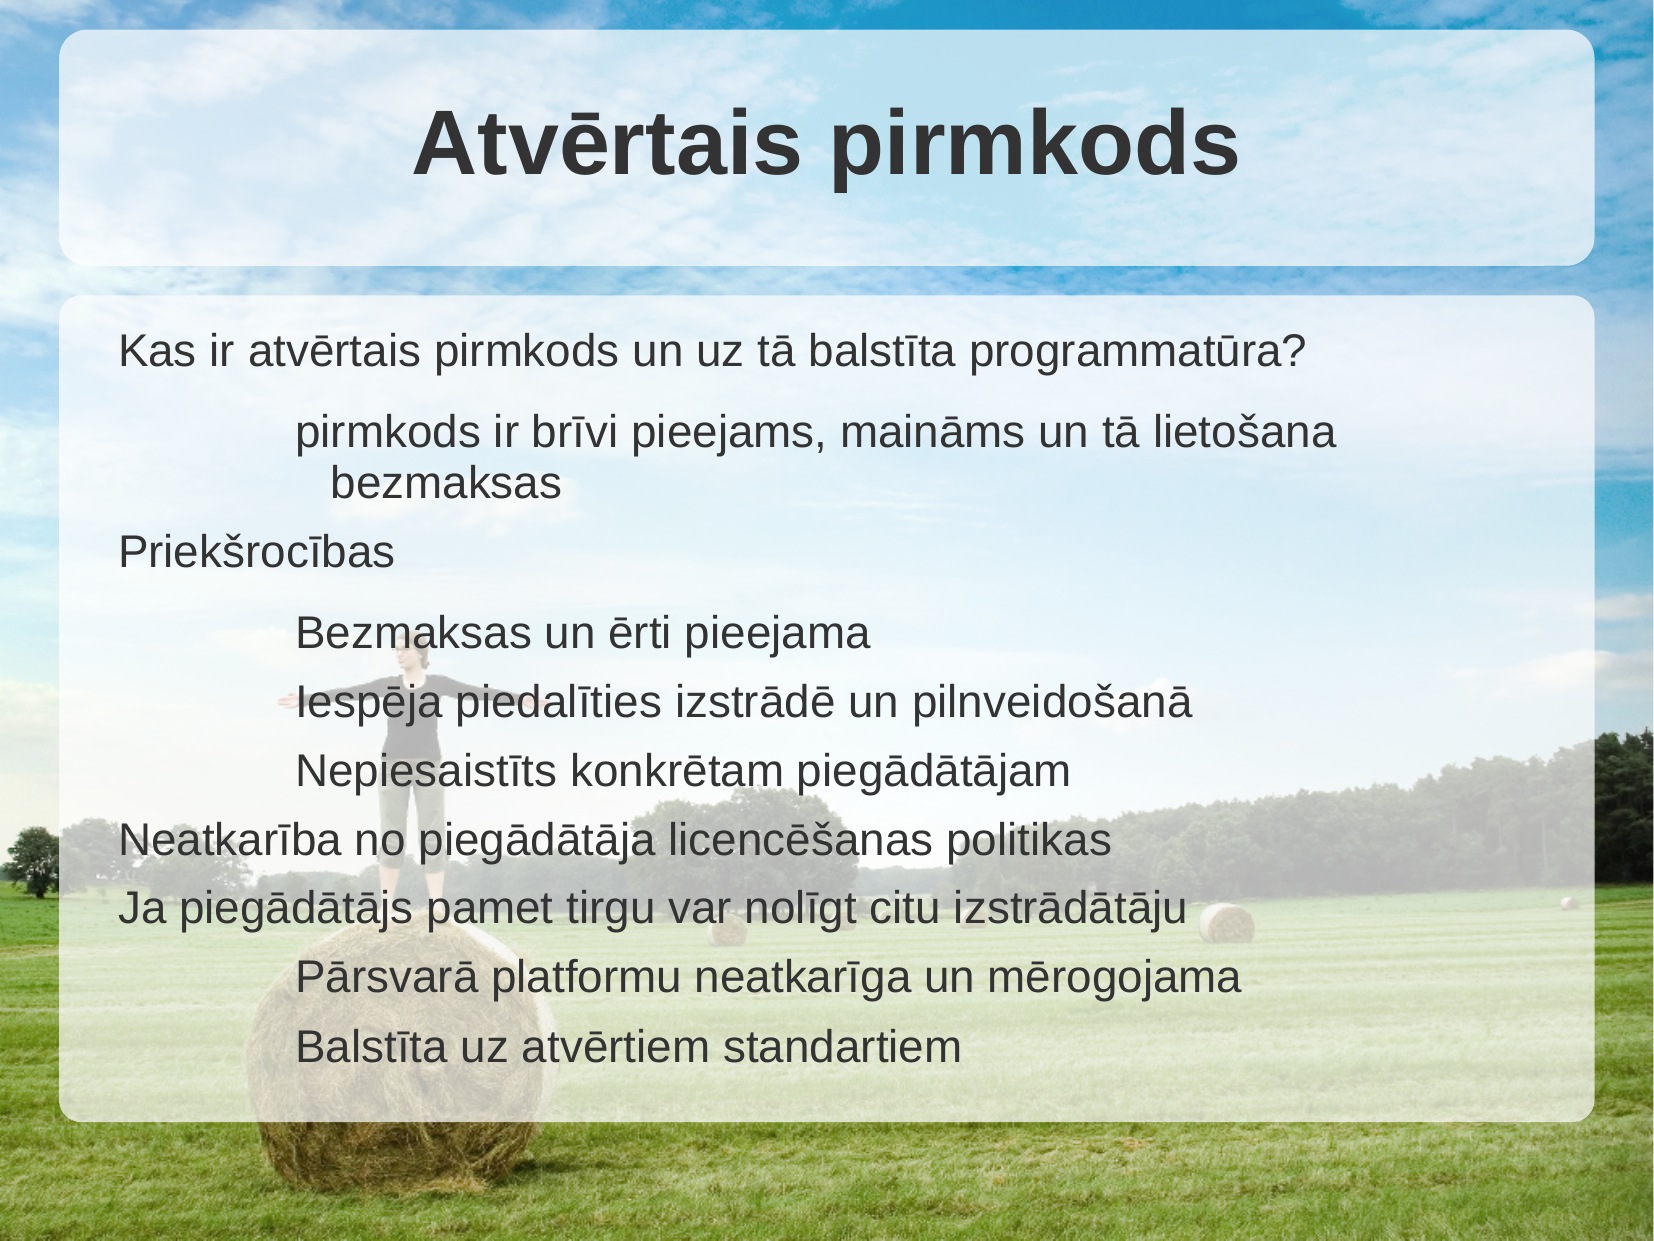

# Atvērtais pirmkods
Kas ir atvērtais pirmkods un uz tā balstīta programmatūra?
pirmkods ir brīvi pieejams, maināms un tā lietošana bezmaksas
Priekšrocības
Bezmaksas un ērti pieejama
Iespēja piedalīties izstrādē un pilnveidošanā
Nepiesaistīts konkrētam piegādātājam
Neatkarība no piegādātāja licencēšanas politikas
Ja piegādātājs pamet tirgu var nolīgt citu izstrādātāju
Pārsvarā platformu neatkarīga un mērogojama
Balstīta uz atvērtiem standartiem